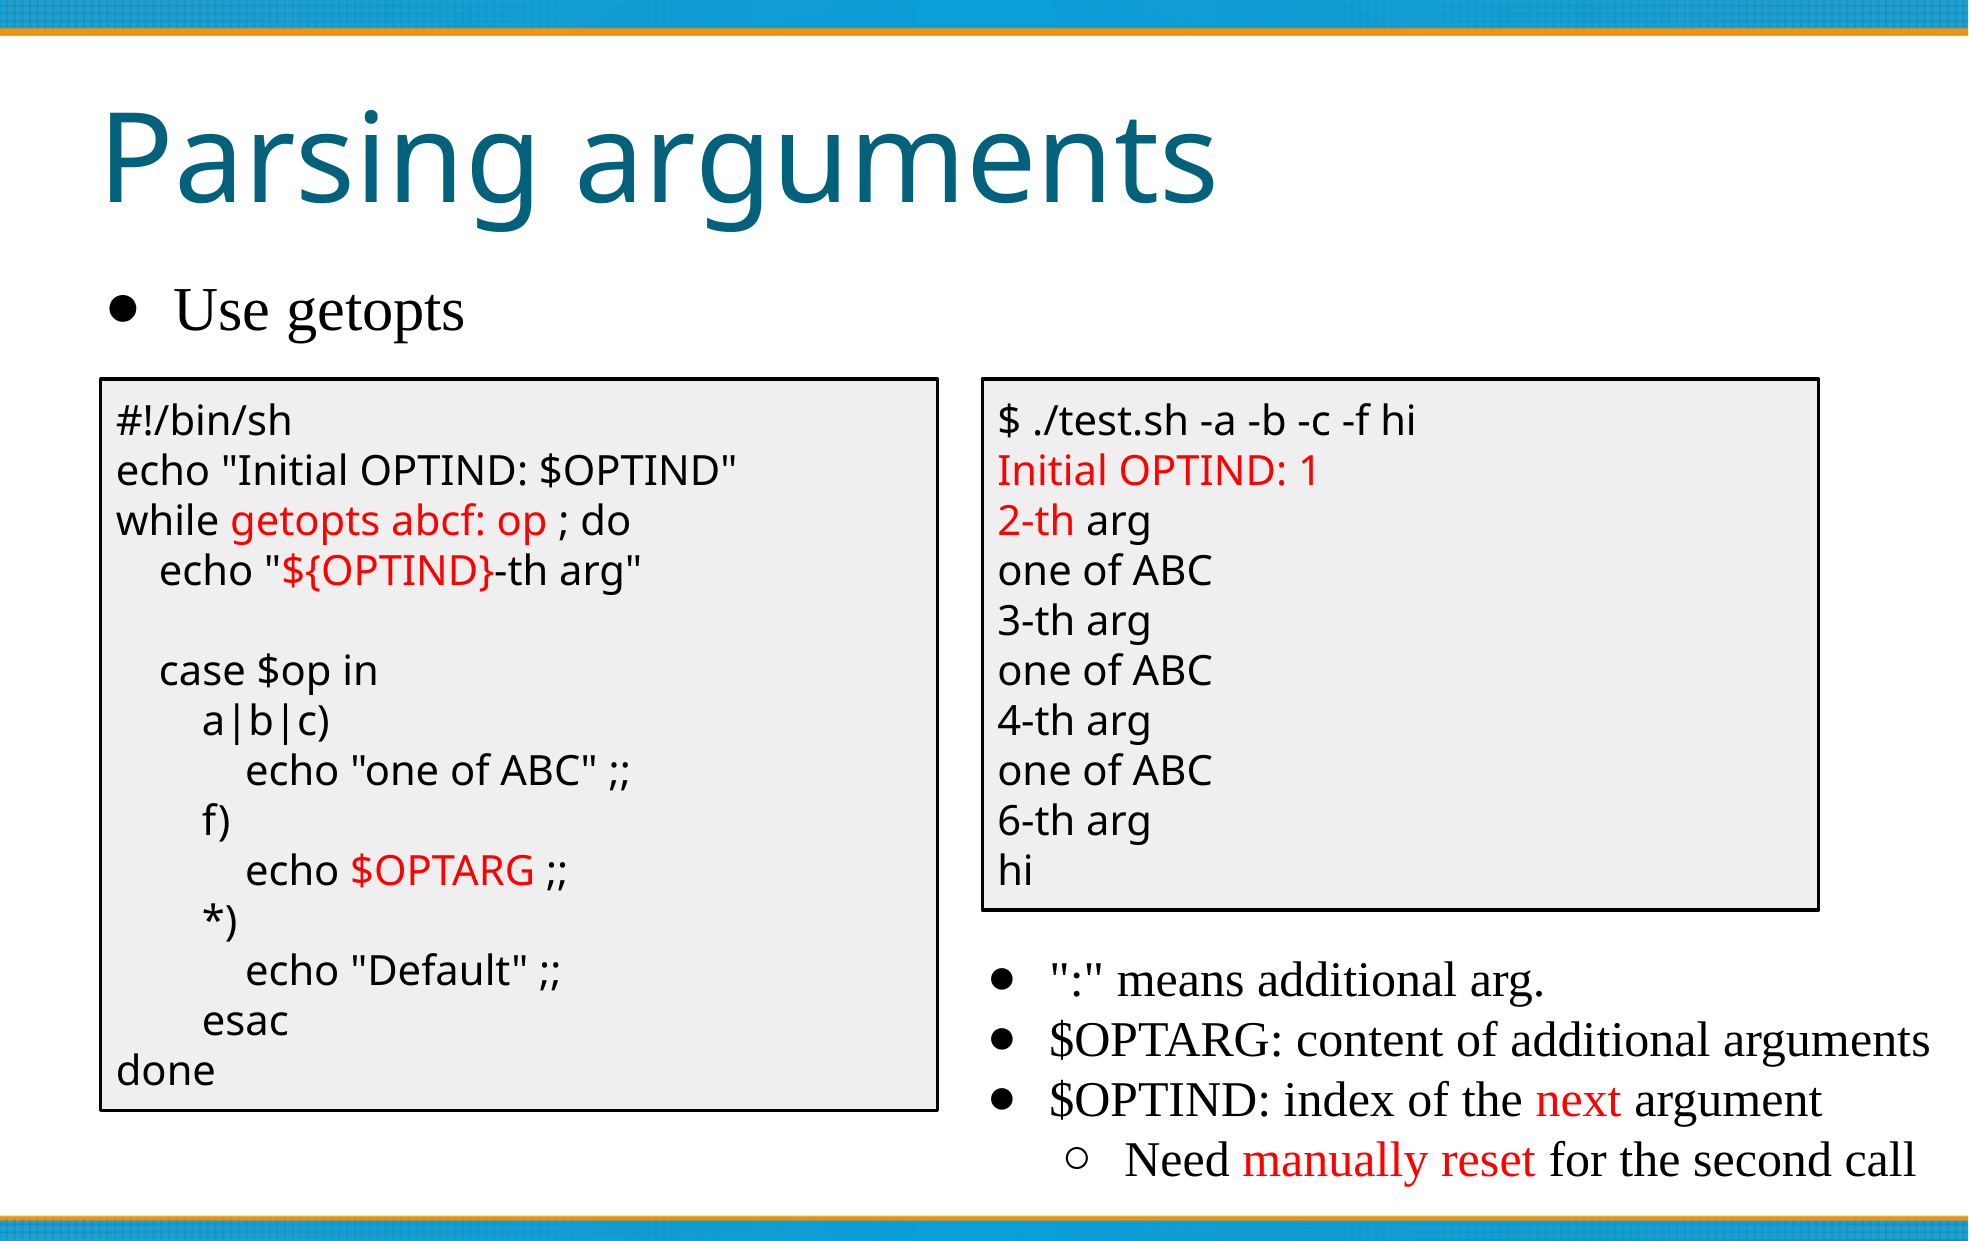

# Parsing arguments
Use getopts
#!/bin/sh
echo "Initial OPTIND: $OPTIND"
while getopts abcf: op ; do
 echo "${OPTIND}-th arg"
 case $op in
 a|b|c)
 echo "one of ABC" ;;
 f)
 echo $OPTARG ;;
 *)
 echo "Default" ;;
 esac
done
$ ./test.sh -a -b -c -f hi
Initial OPTIND: 1
2-th arg
one of ABC
3-th arg
one of ABC
4-th arg
one of ABC
6-th arg
hi
":" means additional arg.
$OPTARG: content of additional arguments
$OPTIND: index of the next argument
Need manually reset for the second call